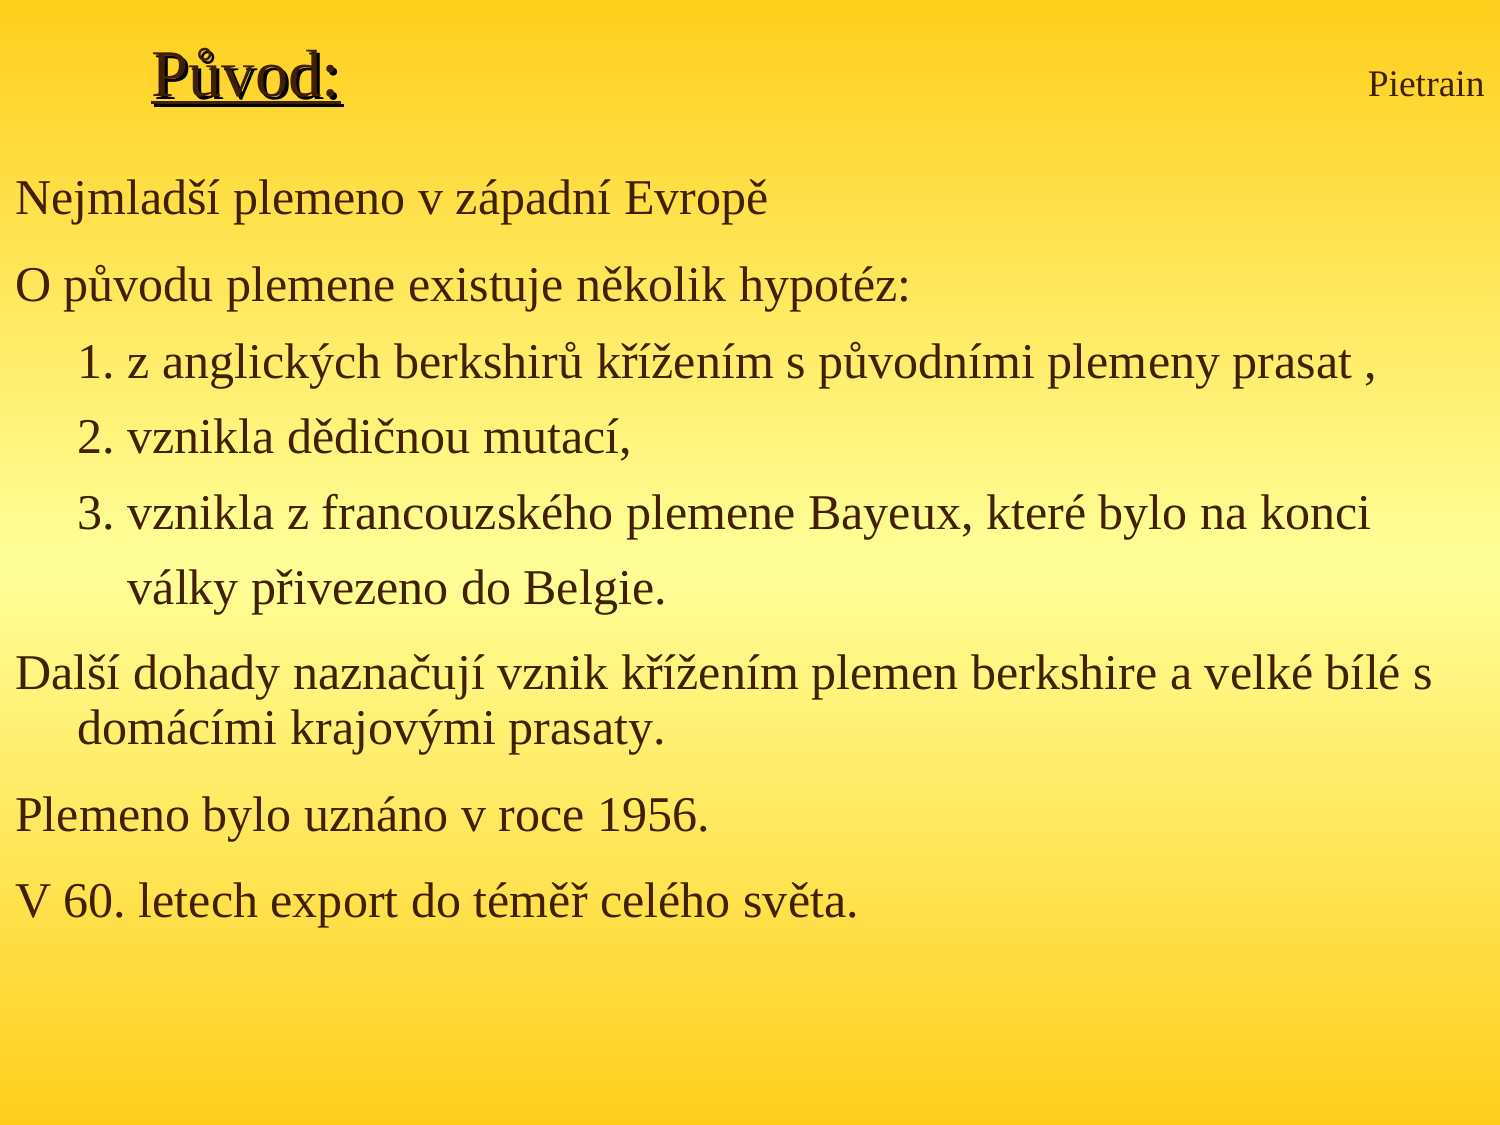

Původ:							 Pietrain
Nejmladší plemeno v západní Evropě
O původu plemene existuje několik hypotéz:
 1. z anglických berkshirů křížením s původními plemeny prasat ,
 2. vznikla dědičnou mutací,
 3. vznikla z francouzského plemene Bayeux, které bylo na konci
 války přivezeno do Belgie.
Další dohady naznačují vznik křížením plemen berkshire a velké bílé s domácími krajovými prasaty.
Plemeno bylo uznáno v roce 1956.
V 60. letech export do téměř celého světa.